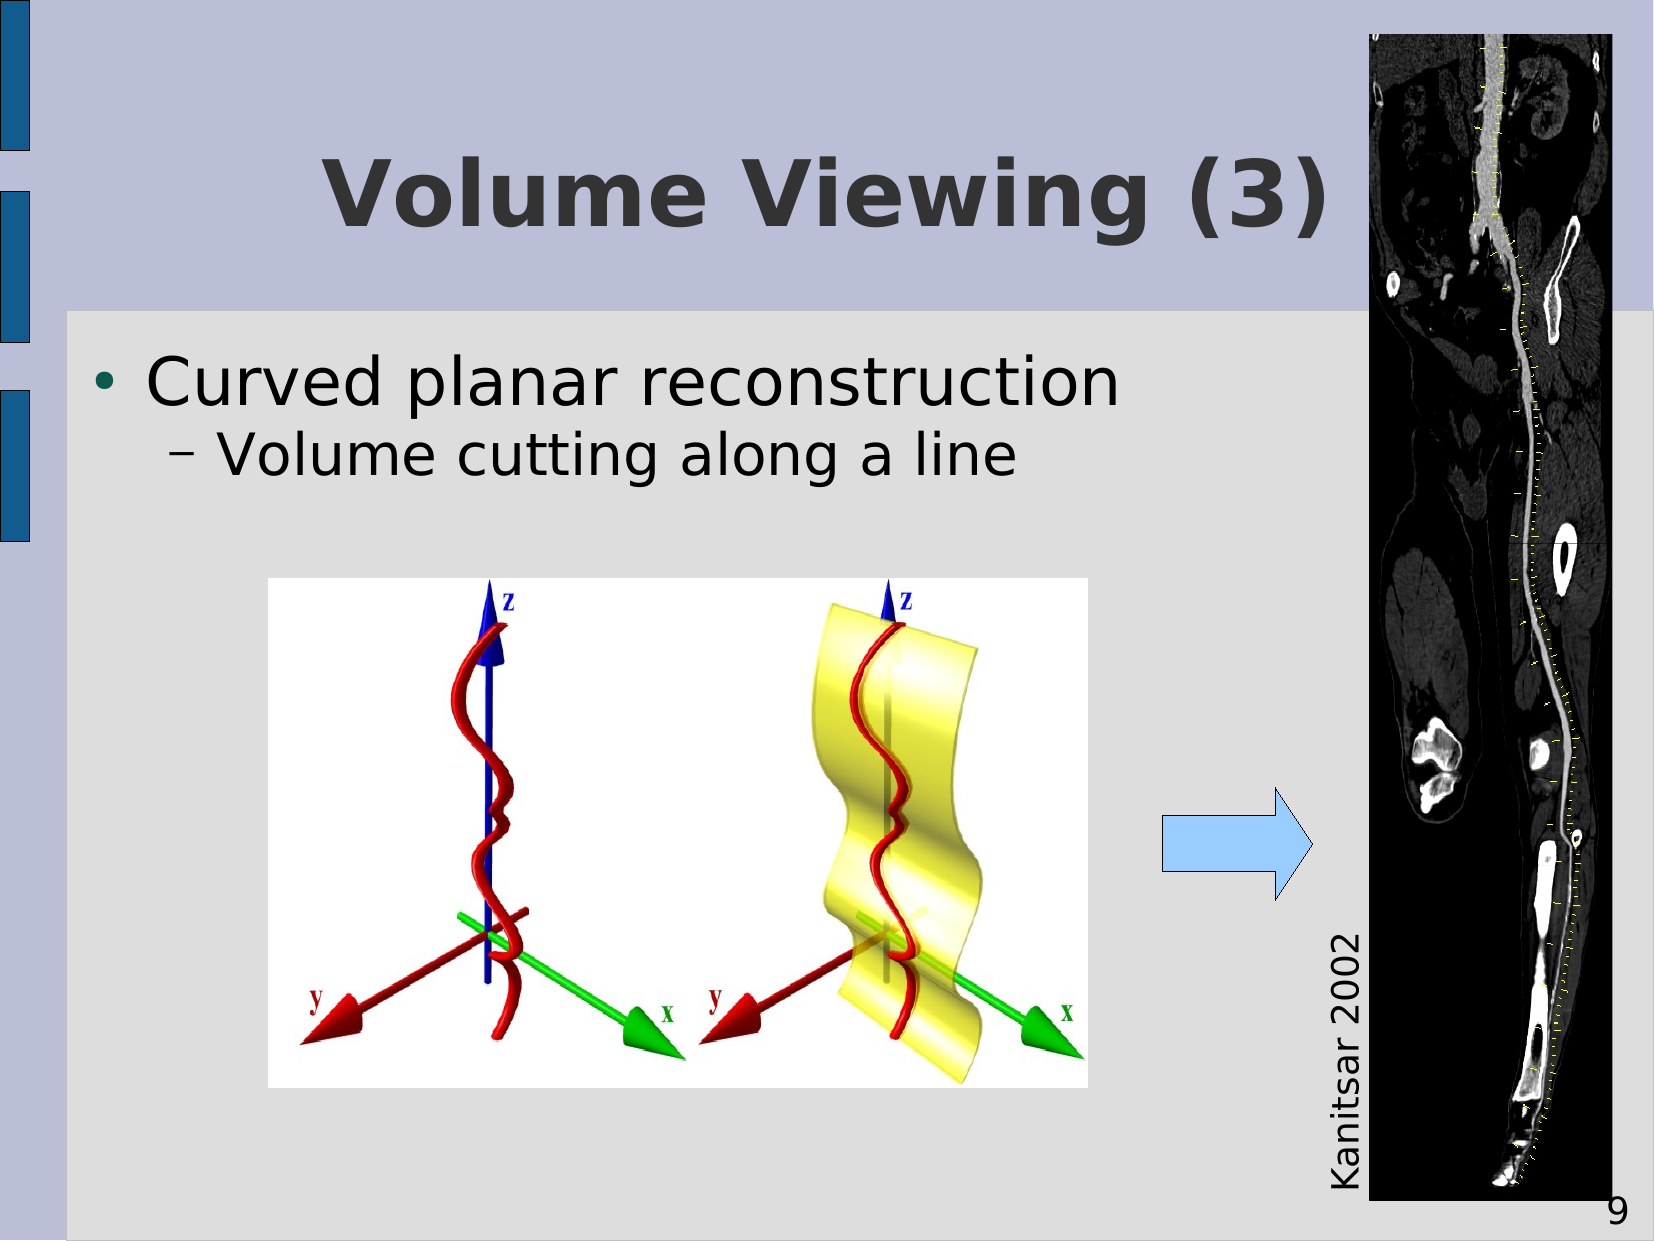

# Volume Viewing (3)
Curved planar reconstruction
Volume cutting along a line
Kanitsar 2002